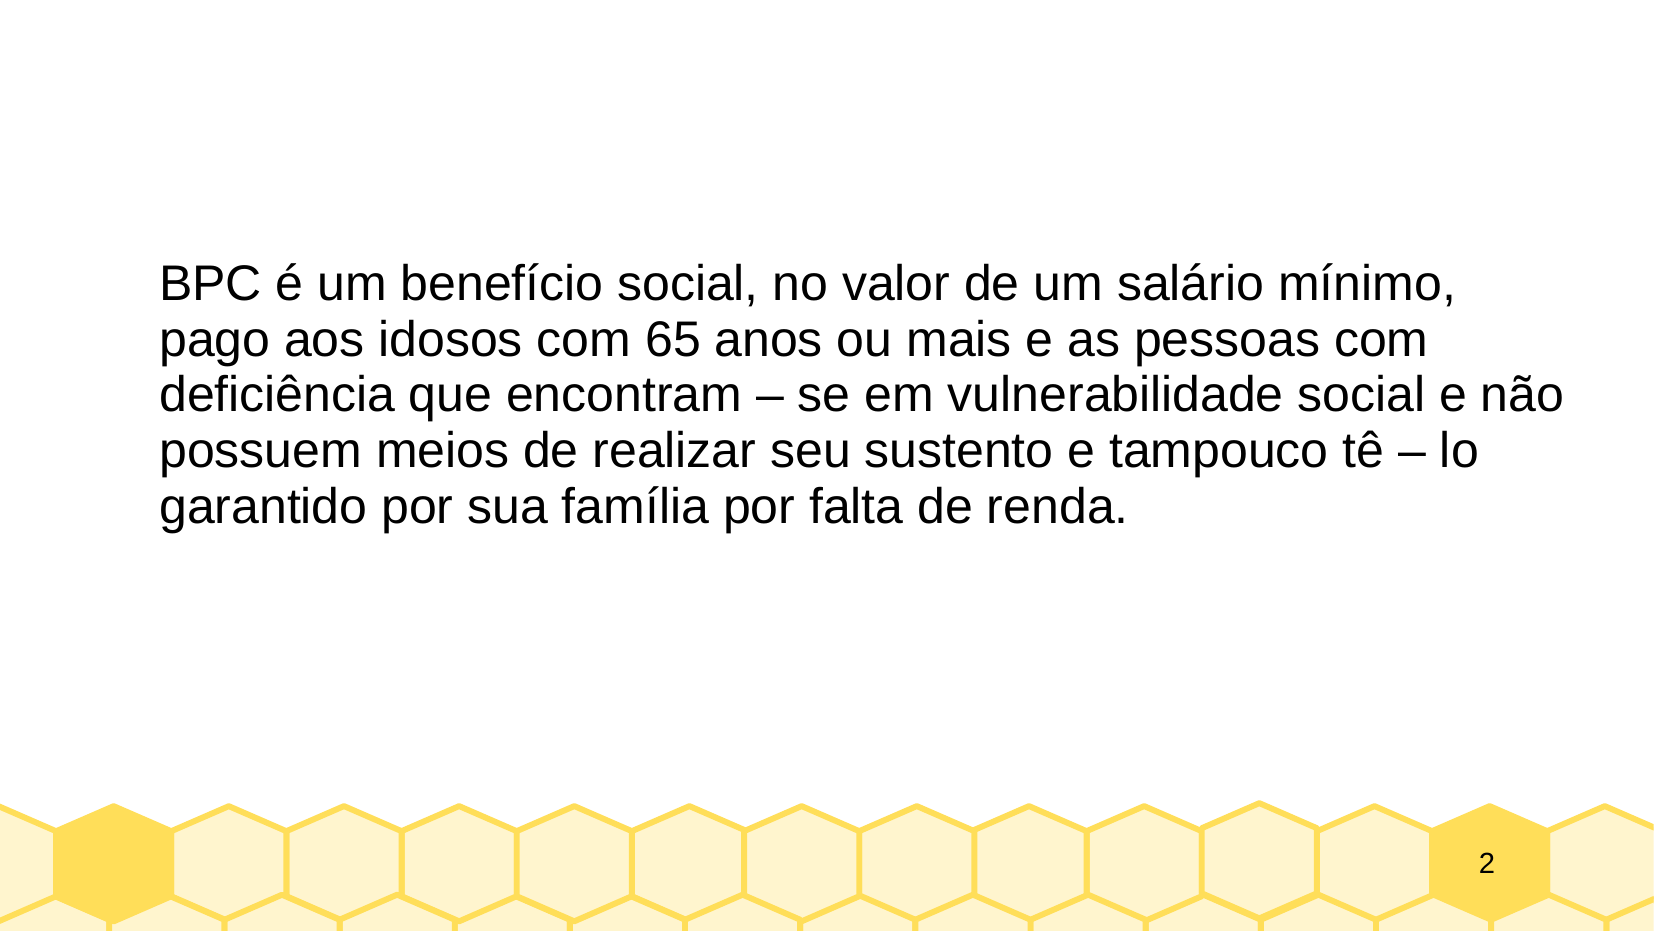

#
BPC é um benefício social, no valor de um salário mínimo, pago aos idosos com 65 anos ou mais e as pessoas com deficiência que encontram – se em vulnerabilidade social e não possuem meios de realizar seu sustento e tampouco tê – lo garantido por sua família por falta de renda.